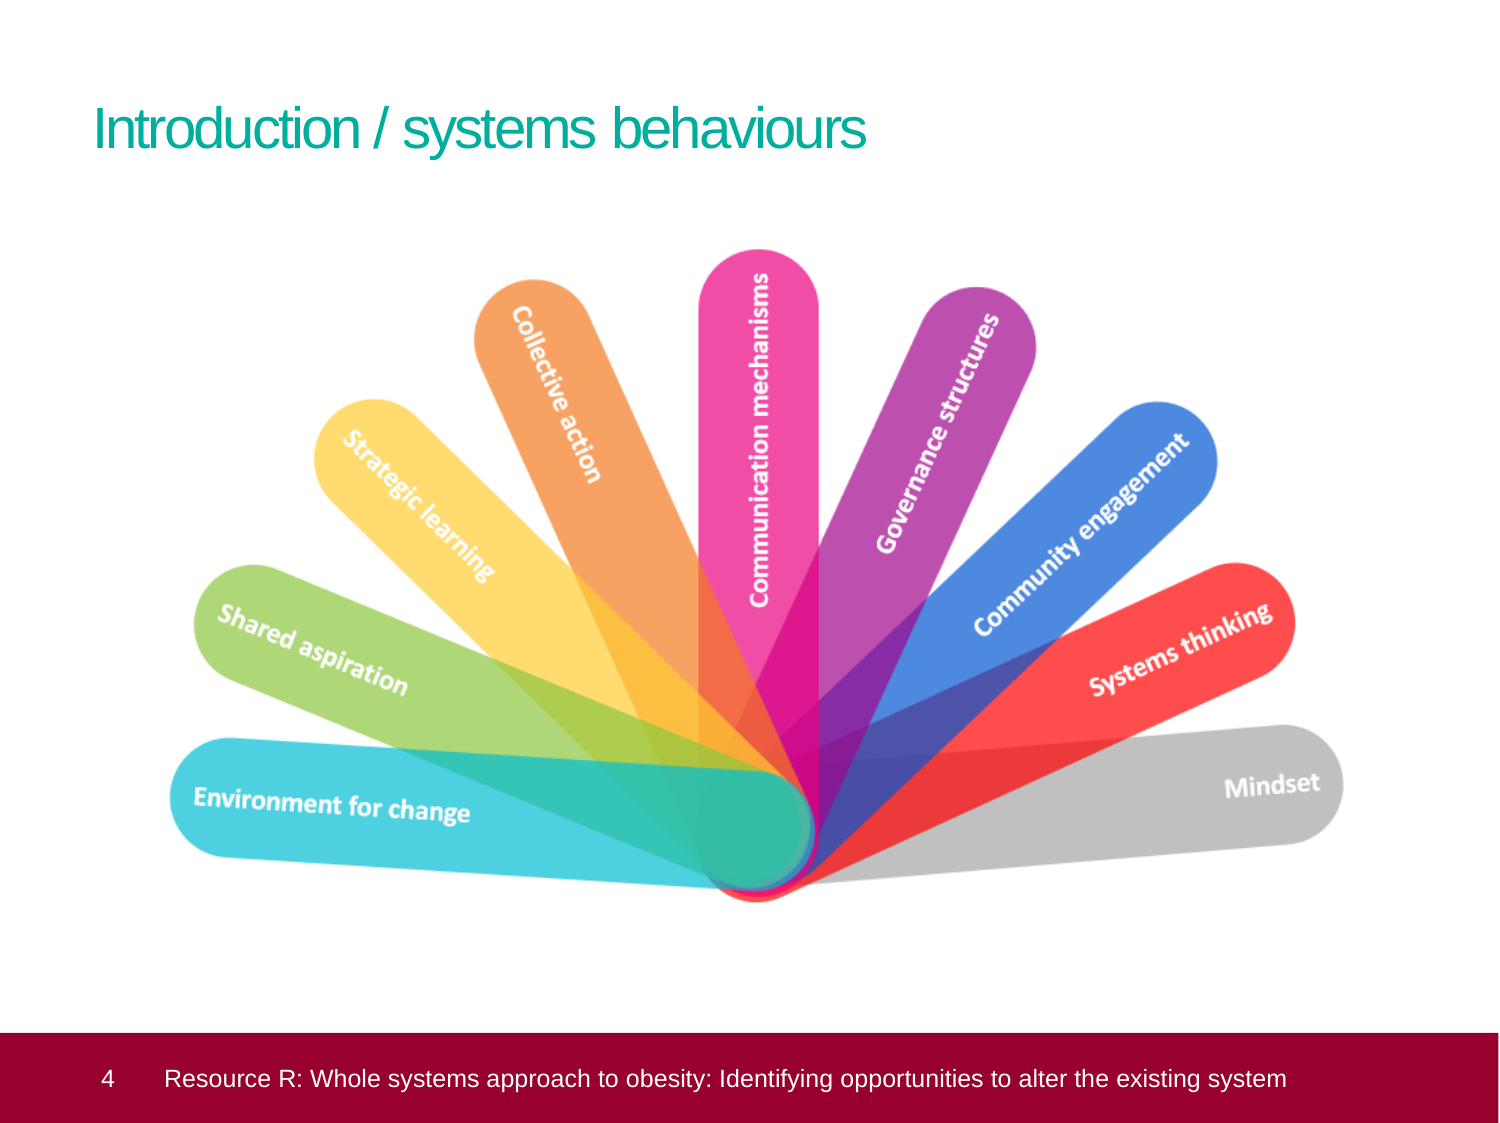

# Introduction / systems behaviours
 4
Resource R: Whole systems approach to obesity: Identifying opportunities to alter the existing system